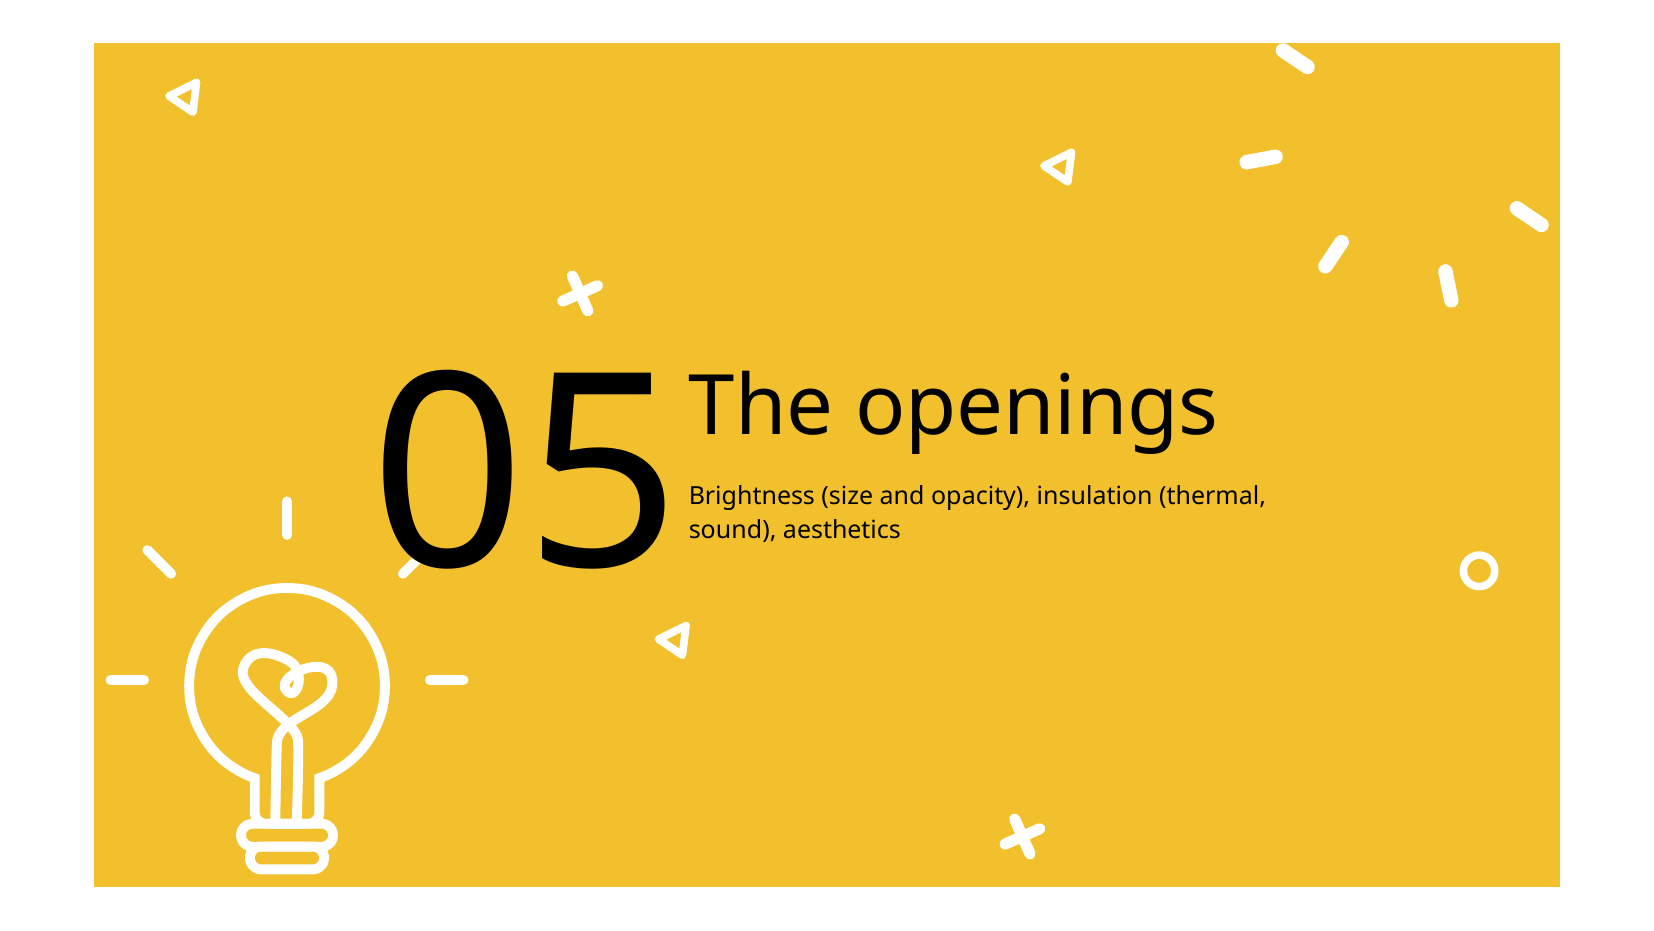

05
# The openings
Brightness (size and opacity), insulation (thermal, sound), aesthetics